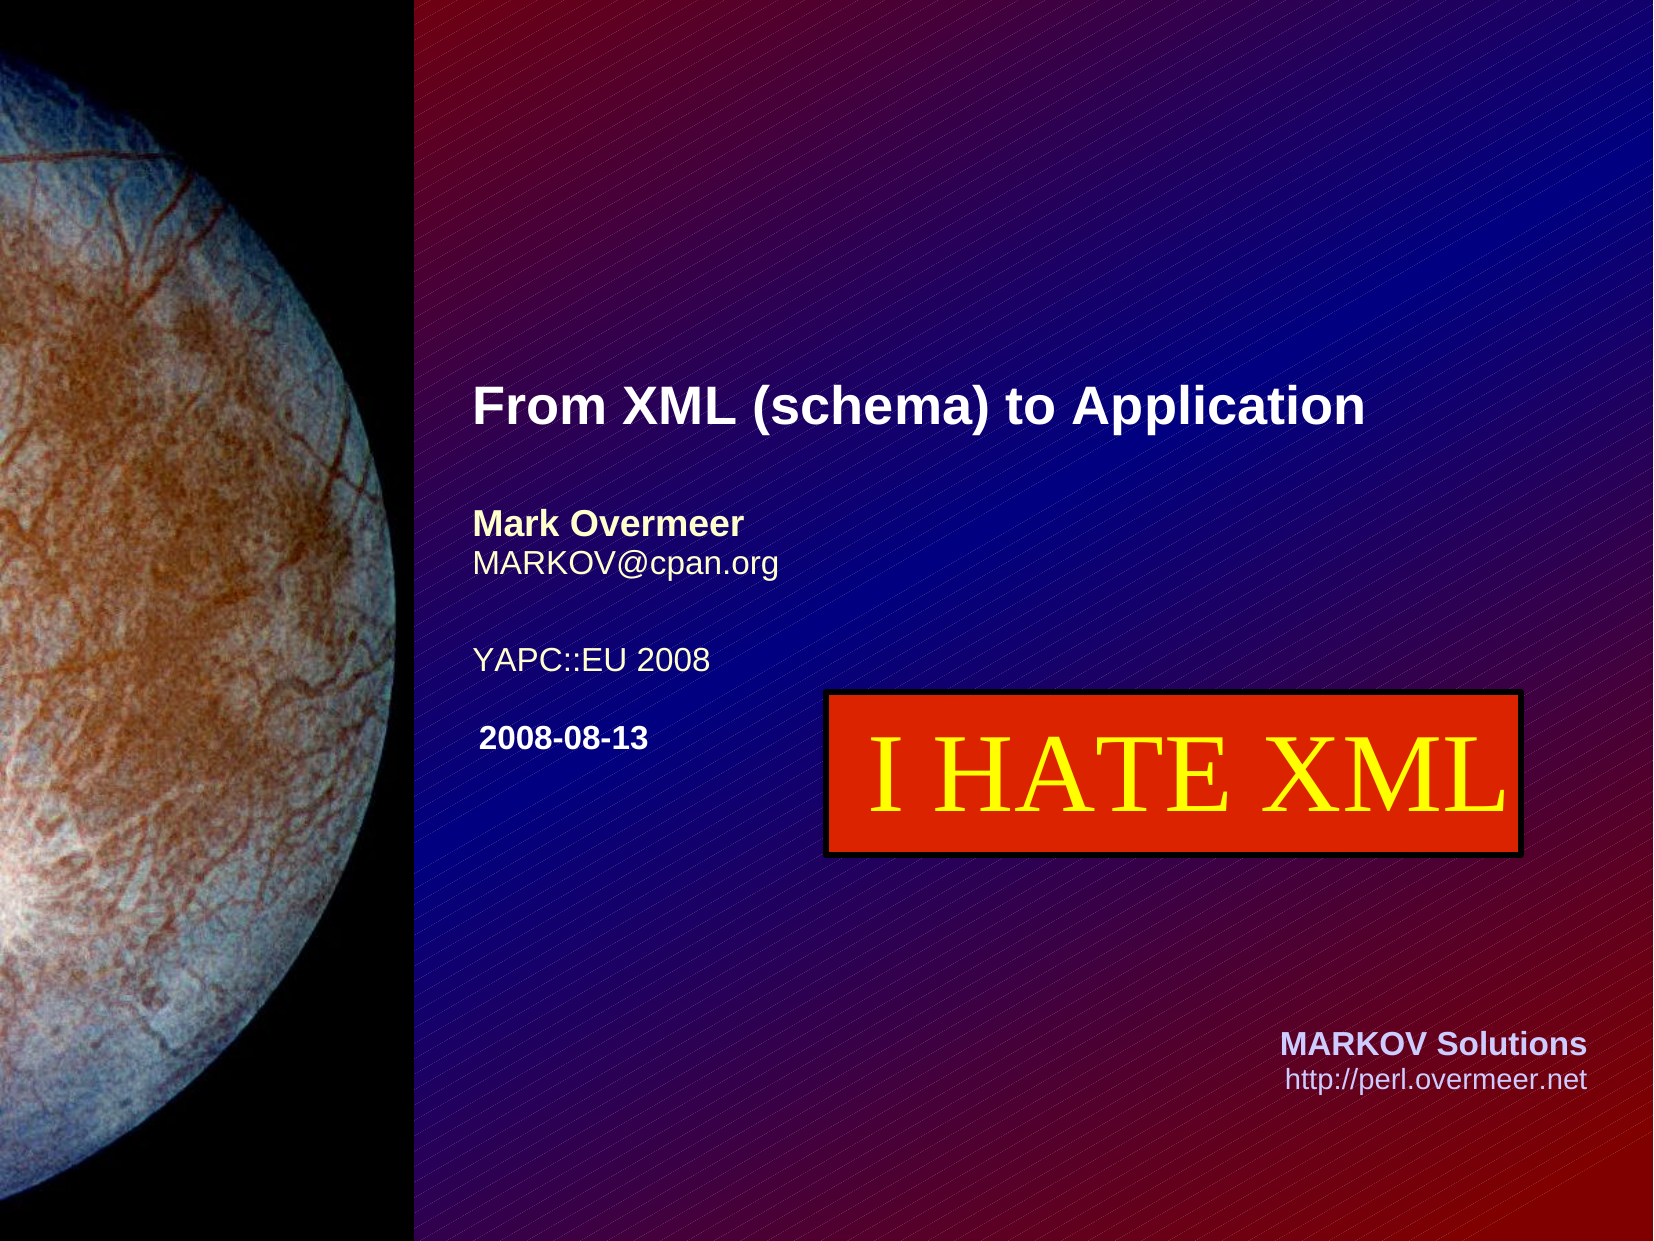

# From XML (schema) to Application
I HATE XML